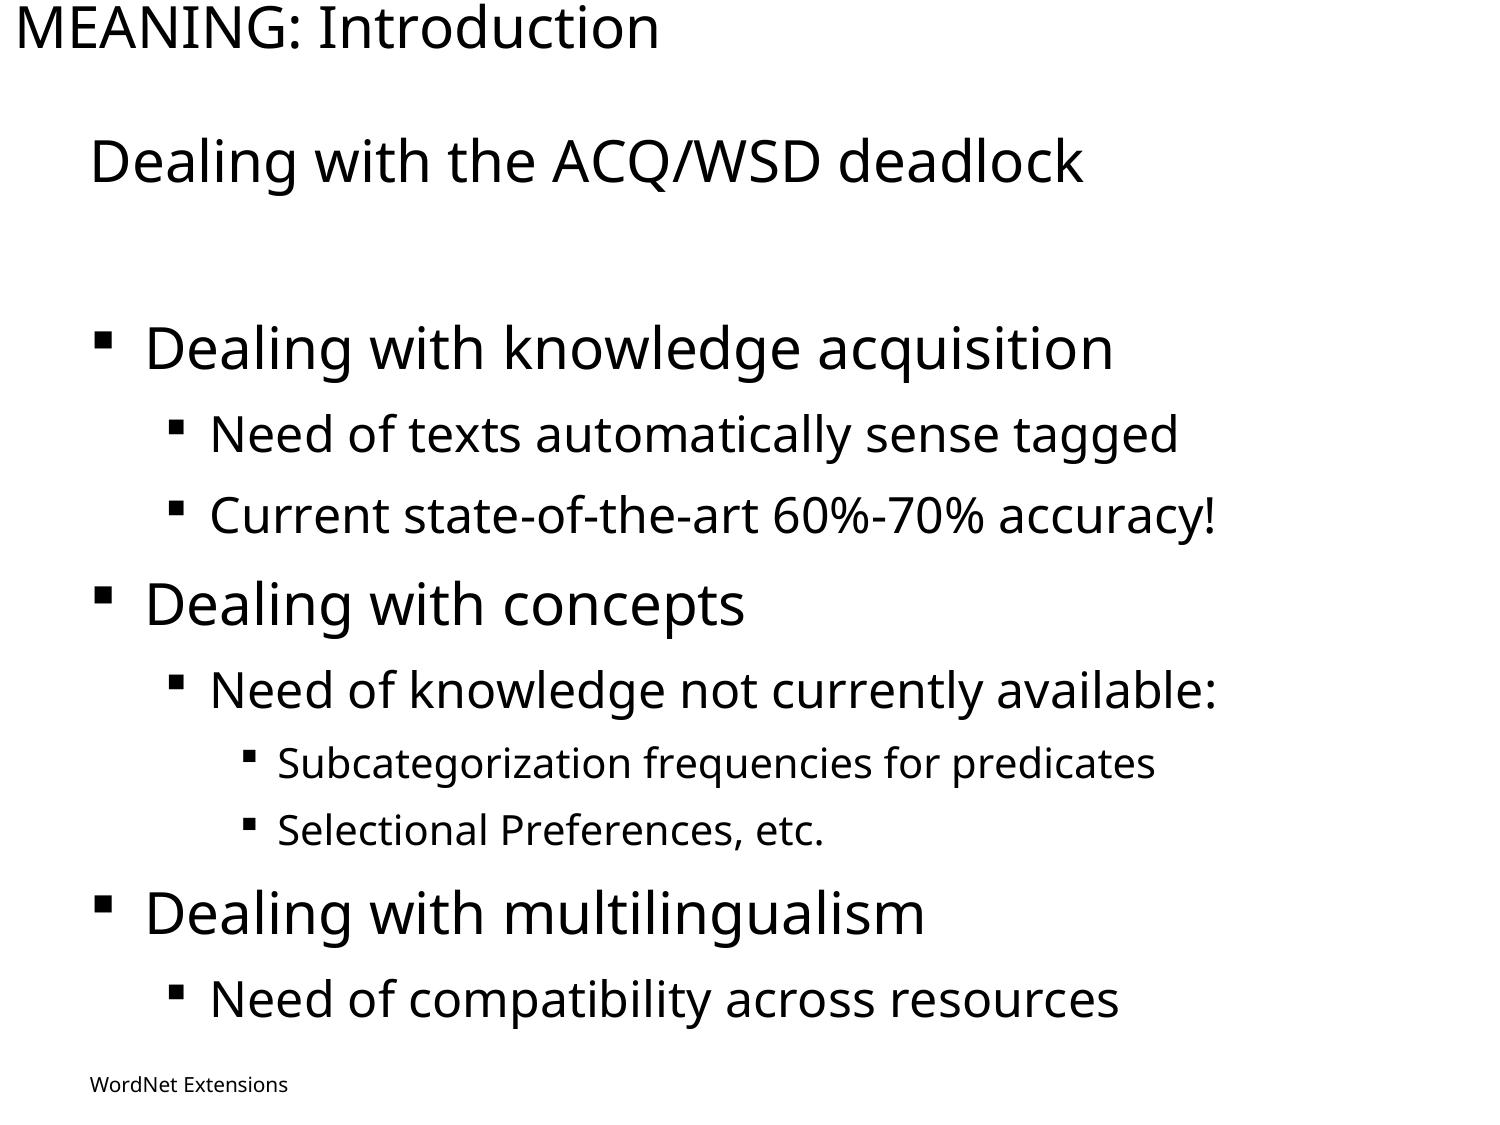

# MEANING: Introduction
Dealing with the ACQ/WSD deadlock
Dealing with knowledge acquisition
Need of texts automatically sense tagged
Current state-of-the-art 60%-70% accuracy!
Dealing with concepts
Need of knowledge not currently available:
Subcategorization frequencies for predicates
Selectional Preferences, etc.
Dealing with multilingualism
Need of compatibility across resources